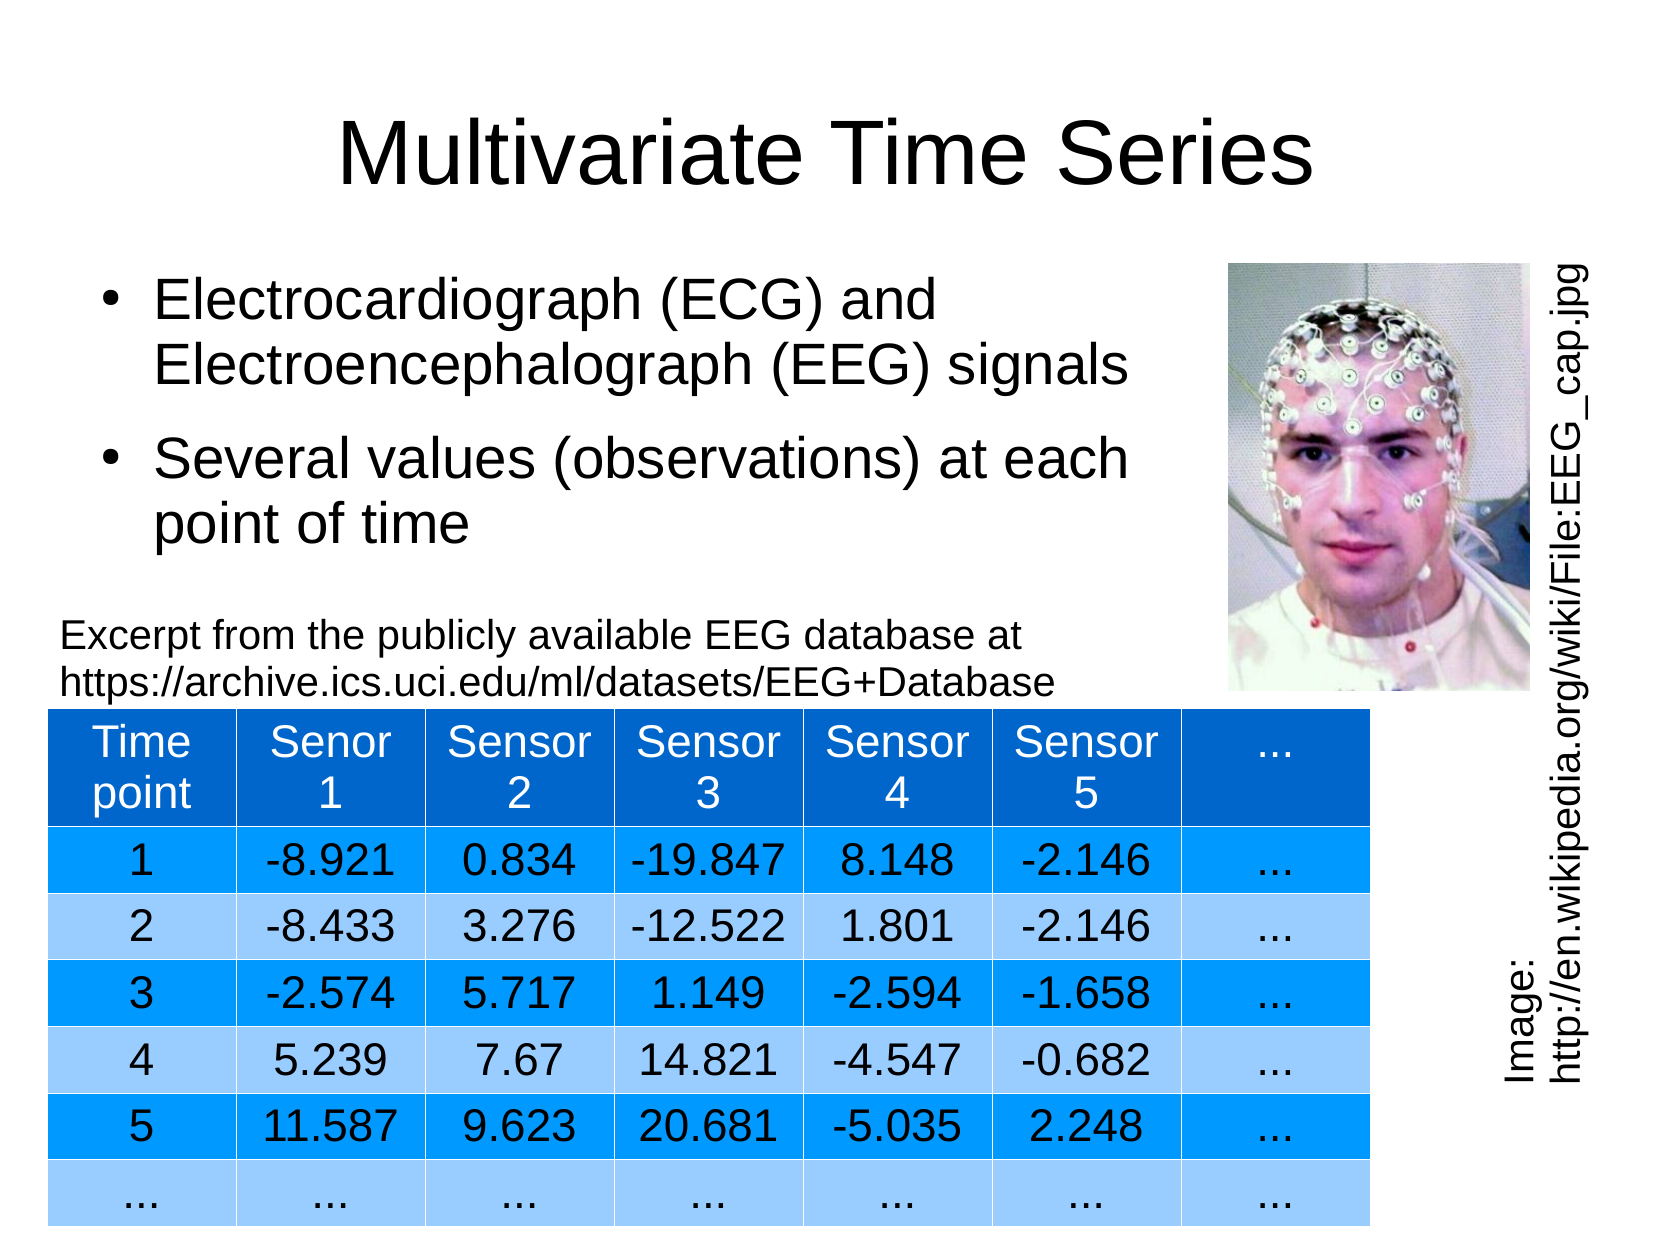

# Multivariate Time Series
Electrocardiograph (ECG) and
Electroencephalograph (EEG) signals
Several values (observations) at each
point of time
Image: http://en.wikipedia.org/wiki/File:EEG_cap.jpg
Excerpt from the publicly available EEG database at https://archive.ics.uci.edu/ml/datasets/EEG+Database
| Time point | Senor 1 | Sensor 2 | Sensor 3 | Sensor 4 | Sensor 5 | ... |
| --- | --- | --- | --- | --- | --- | --- |
| 1 | -8.921 | 0.834 | -19.847 | 8.148 | -2.146 | ... |
| 2 | -8.433 | 3.276 | -12.522 | 1.801 | -2.146 | ... |
| 3 | -2.574 | 5.717 | 1.149 | -2.594 | -1.658 | ... |
| 4 | 5.239 | 7.67 | 14.821 | -4.547 | -0.682 | ... |
| 5 | 11.587 | 9.623 | 20.681 | -5.035 | 2.248 | ... |
| ... | ... | ... | ... | ... | ... | ... |